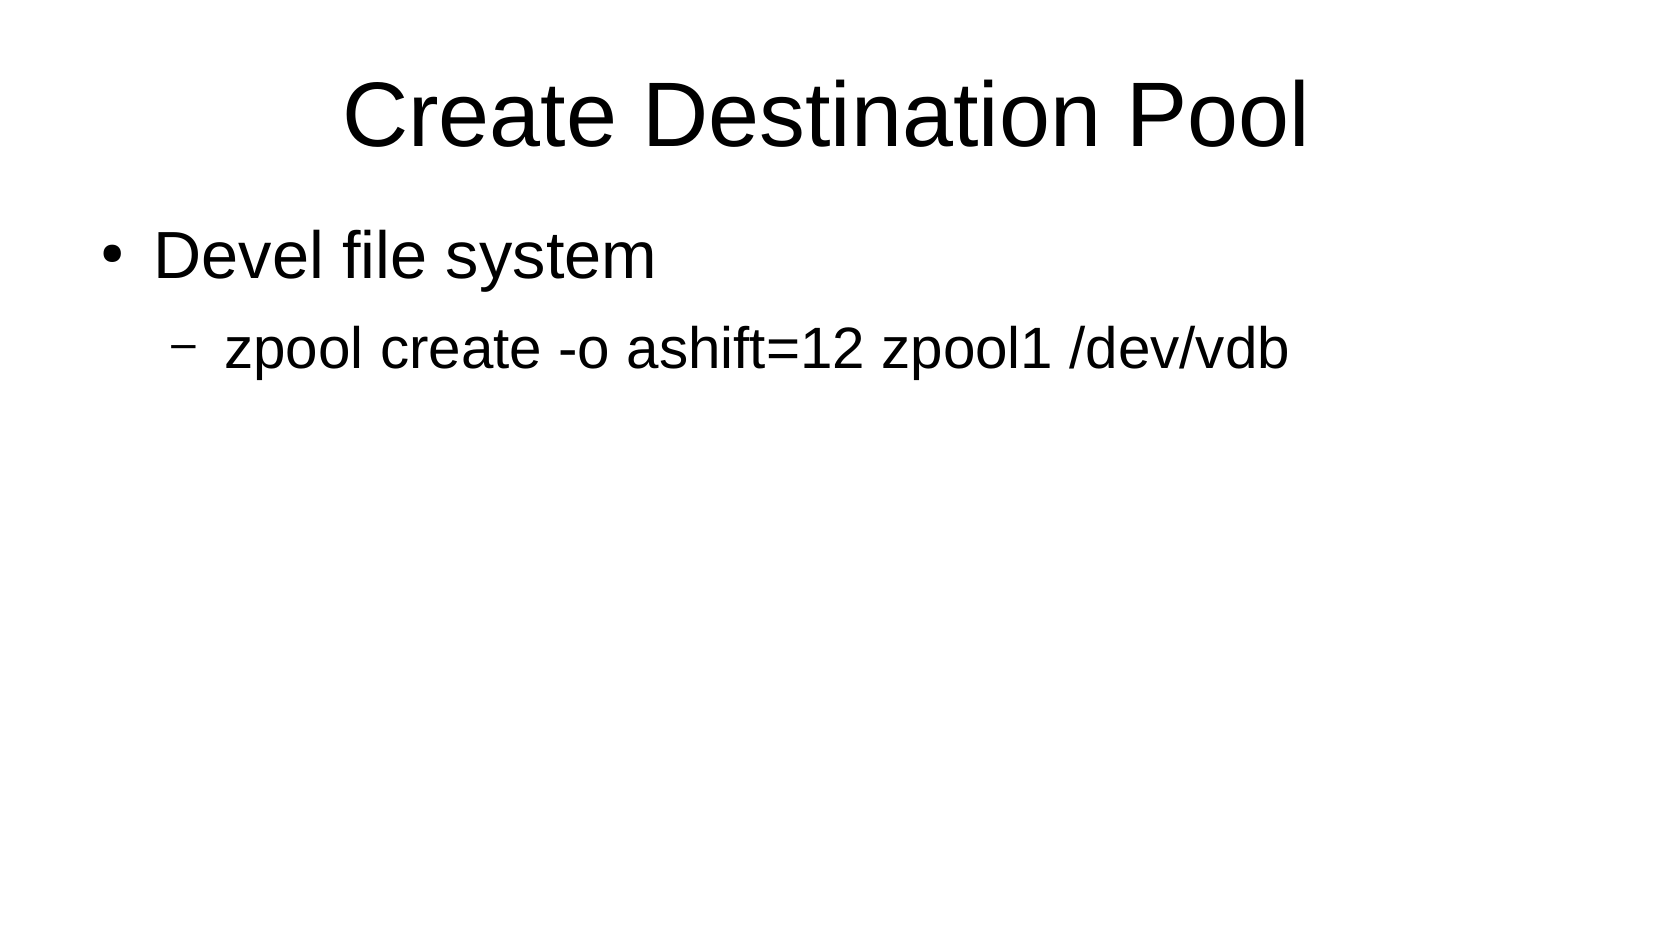

# Create Destination Pool
Devel file system
zpool create -o ashift=12 zpool1 /dev/vdb